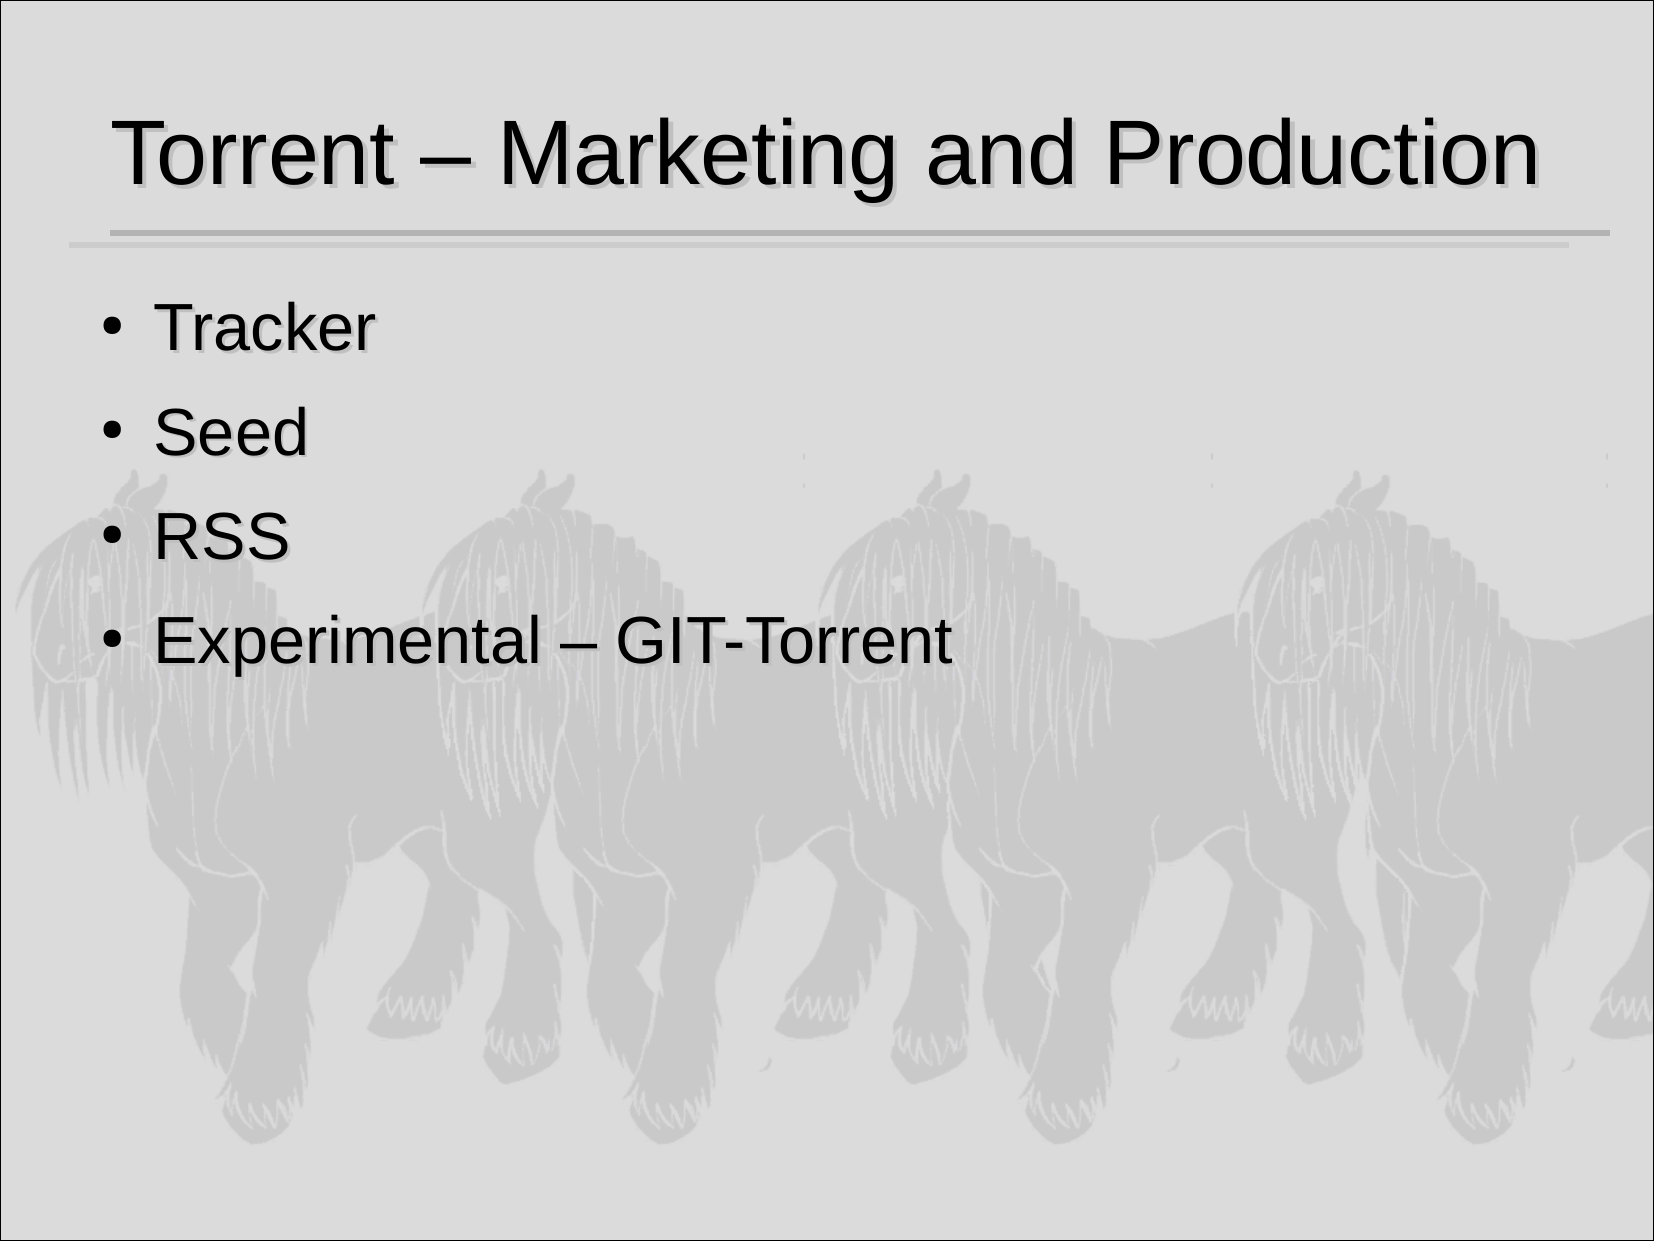

# Torrent – Marketing and Production
Tracker
Seed
RSS
Experimental – GIT-Torrent